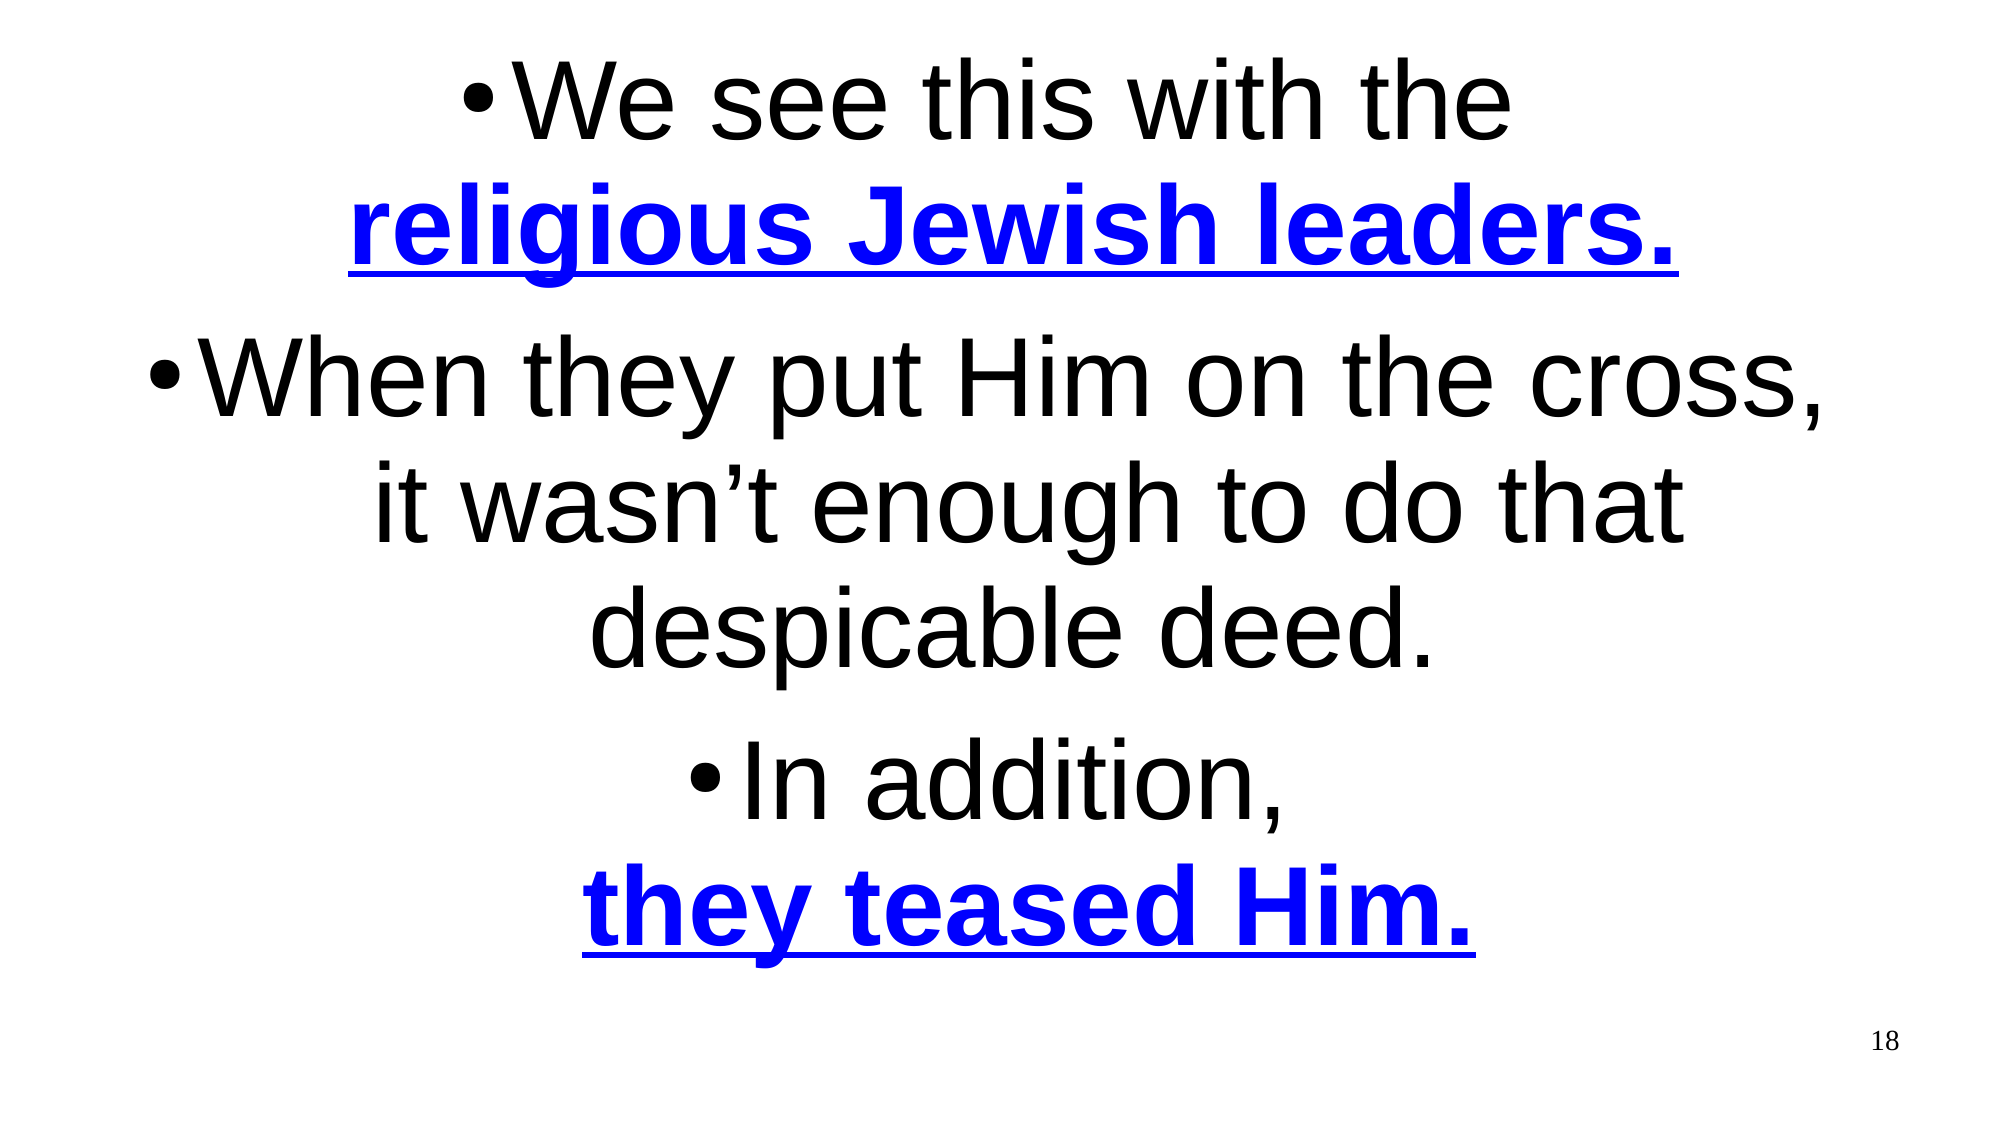

# We see this with the religious Jewish leaders.
When they put Him on the cross,
it wasn’t enough to do that despicable deed.
In addition,
they teased Him.
18